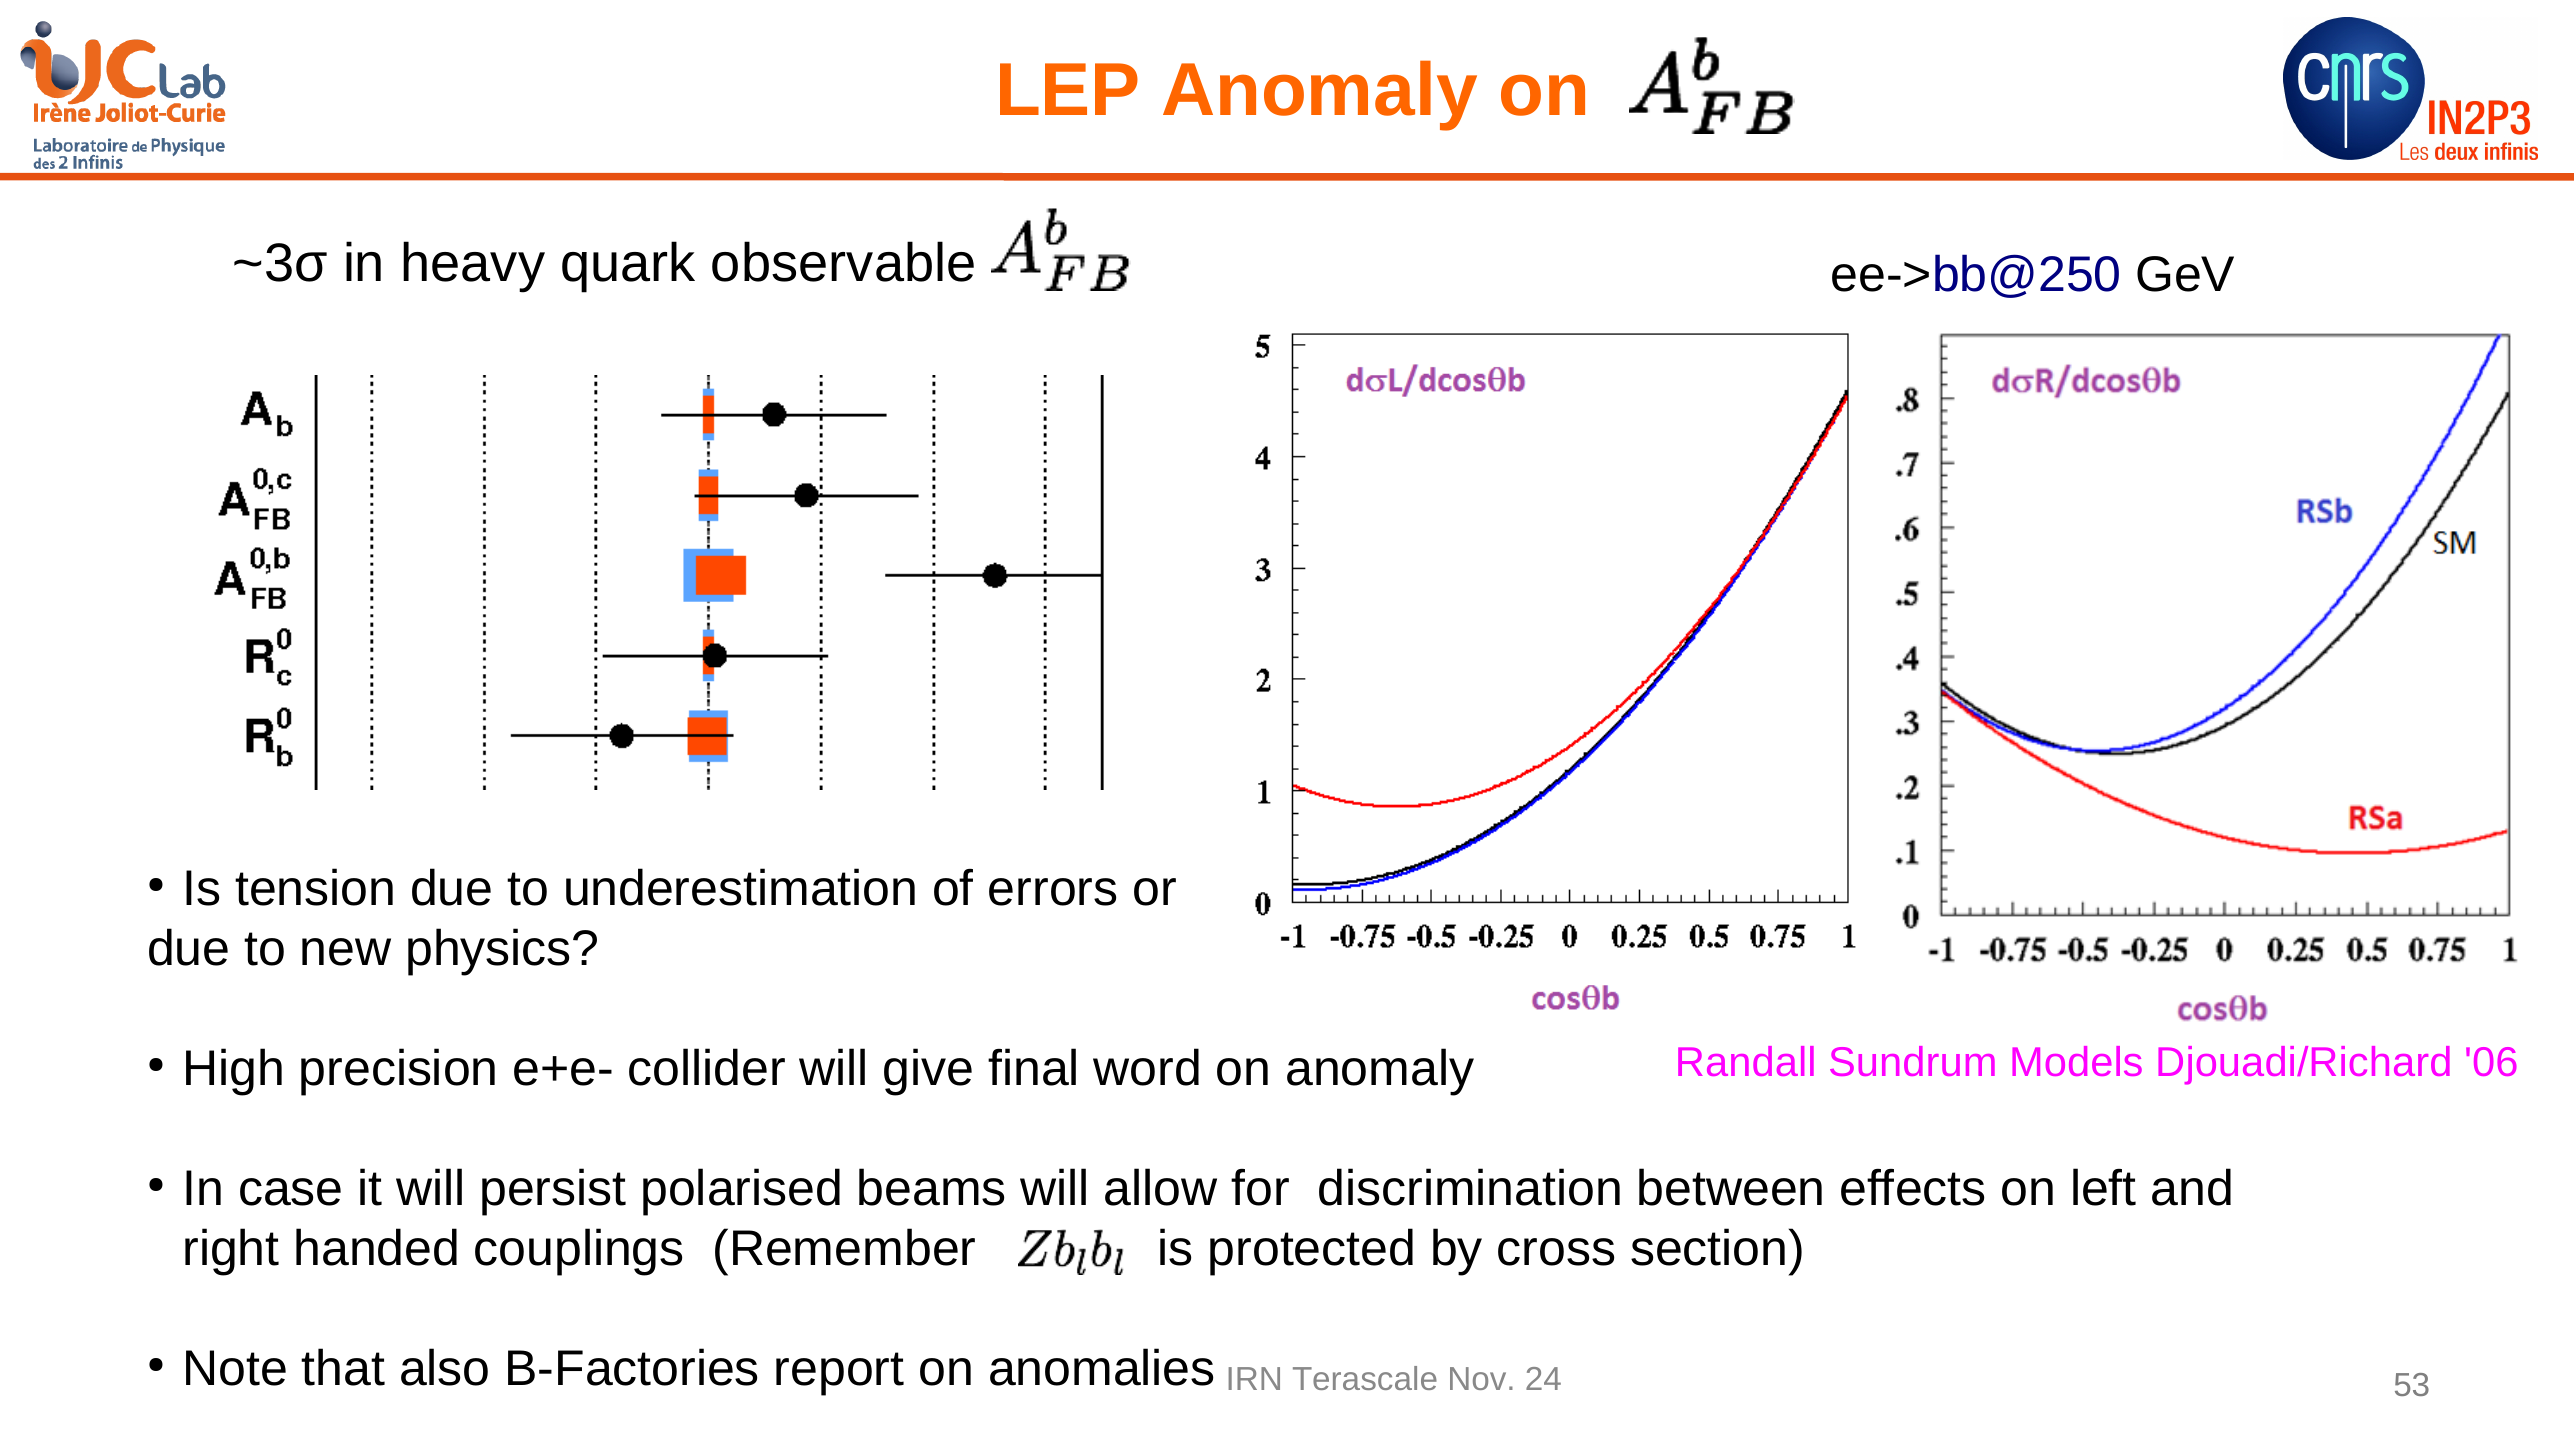

# LEP Anomaly on
~3σ in heavy quark observable
ee->bb@250 GeV
Is tension due to underestimation of errors or
due to new physics?
High precision e+e- collider will give final word on anomaly
In case it will persist polarised beams will allow for discrimination between effects on left and right handed couplings (Remember is protected by cross section)
Note that also B-Factories report on anomalies
Randall Sundrum Models Djouadi/Richard '06
53